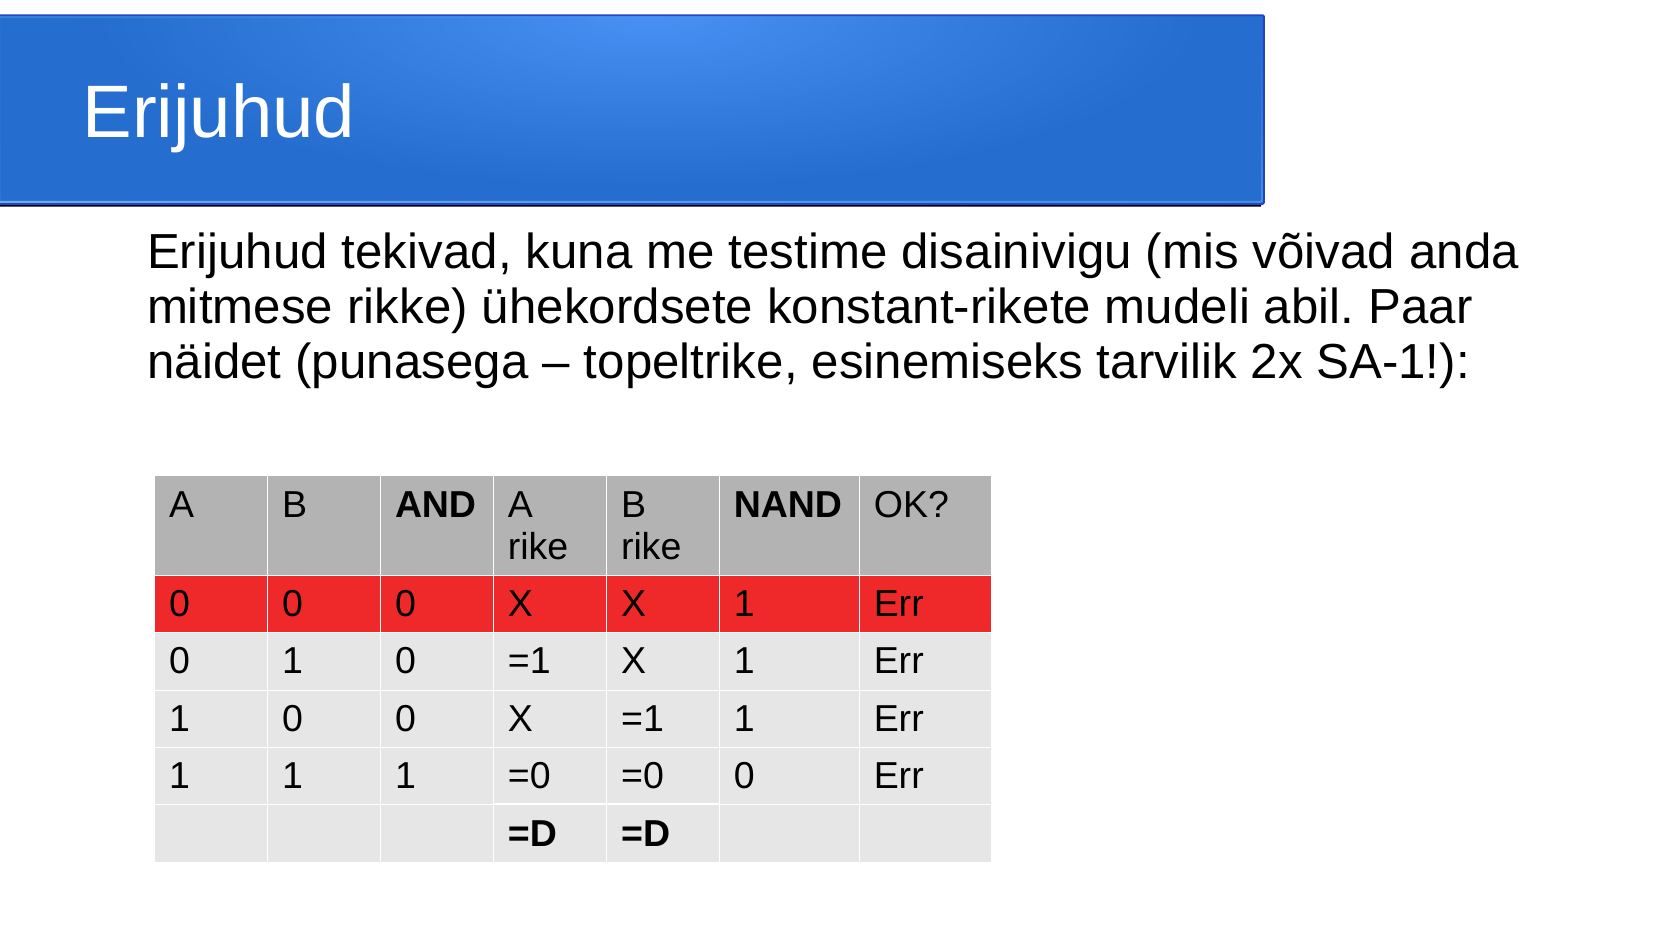

# Erijuhud
Erijuhud tekivad, kuna me testime disainivigu (mis võivad anda mitmese rikke) ühekordsete konstant-rikete mudeli abil. Paar näidet (punasega – topeltrike, esinemiseks tarvilik 2x SA-1!):
| A | B | AND | A rike | B rike | NAND | OK? |
| --- | --- | --- | --- | --- | --- | --- |
| 0 | 0 | 0 | X | X | 1 | Err |
| 0 | 1 | 0 | =1 | X | 1 | Err |
| 1 | 0 | 0 | X | =1 | 1 | Err |
| 1 | 1 | 1 | =0 | =0 | 0 | Err |
| | | | =D | =D | | |